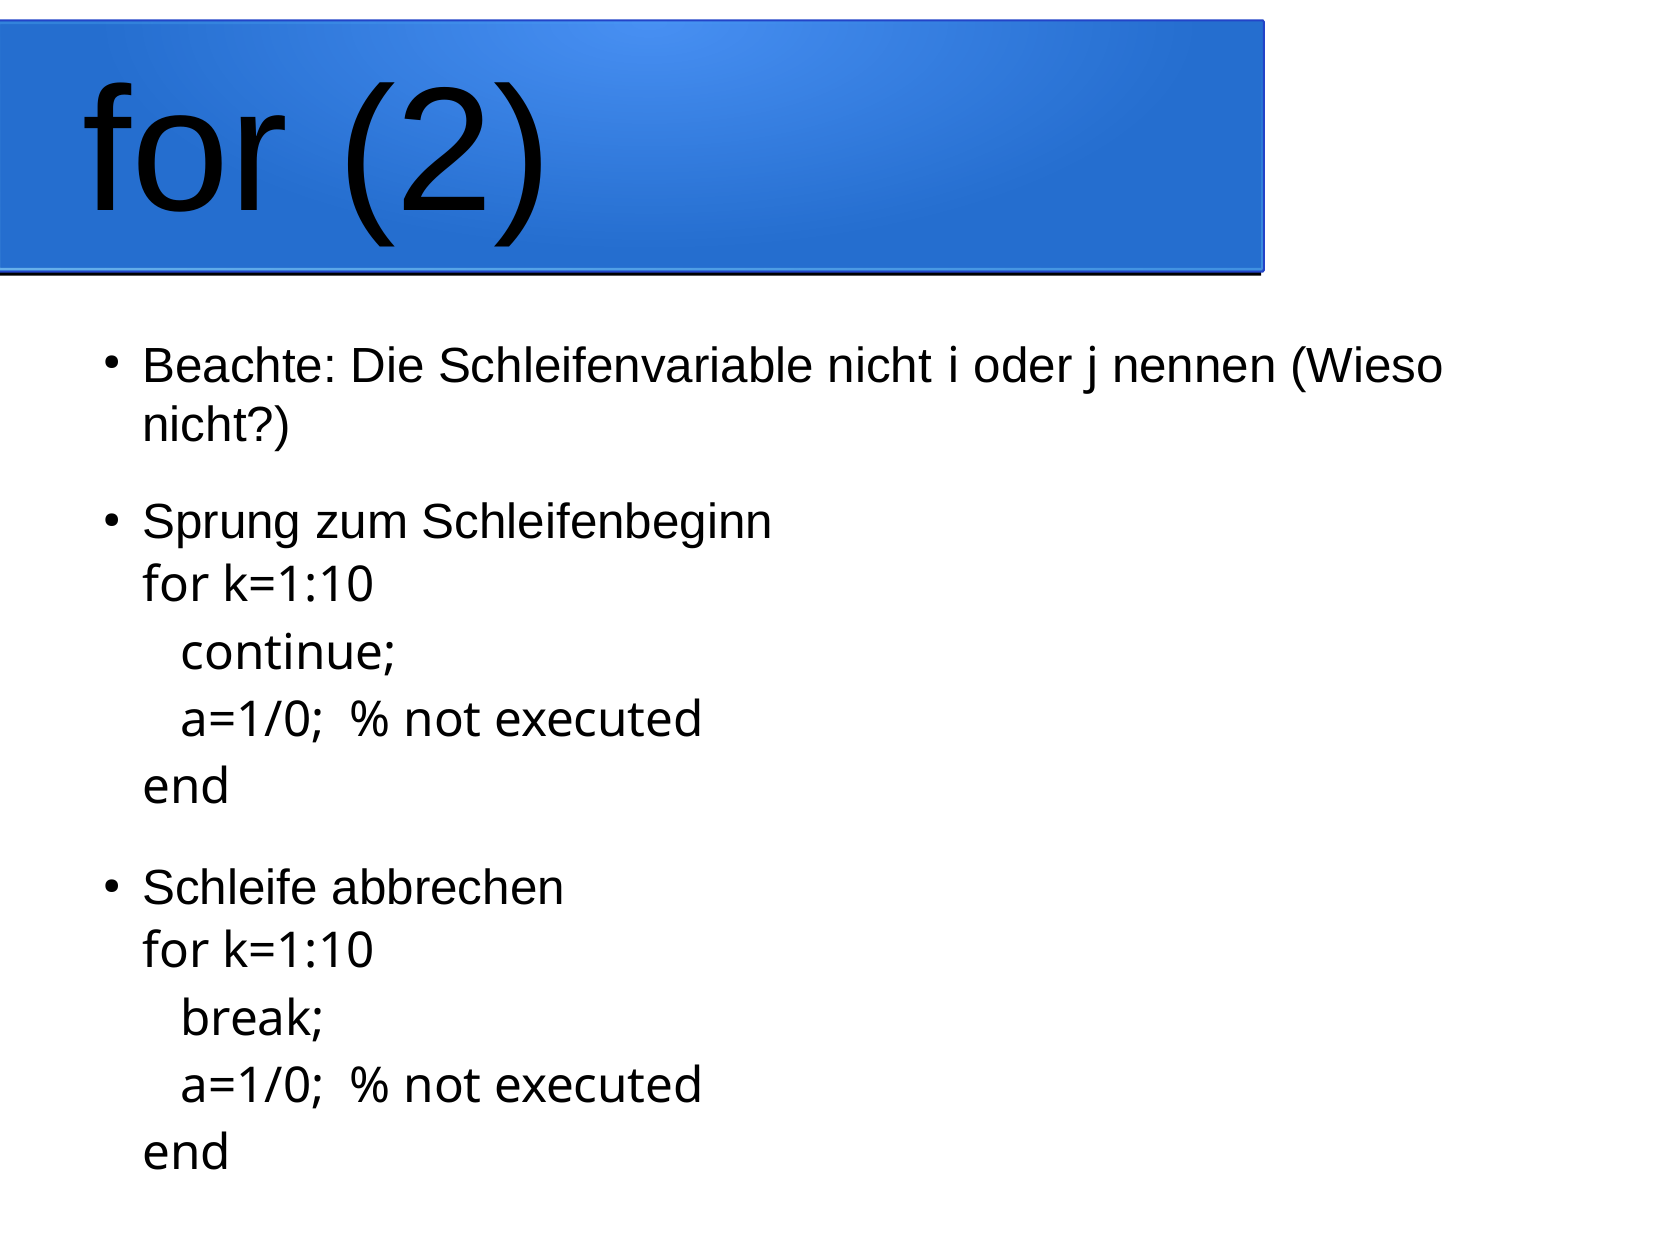

# for (2)
Beachte: Die Schleifenvariable nicht i oder j nennen (Wieso nicht?)
Sprung zum Schleifenbeginn
for k=1:10
 continue;
 a=1/0; % not executed
end
Schleife abbrechen
for k=1:10
 break;
 a=1/0; % not executed
end